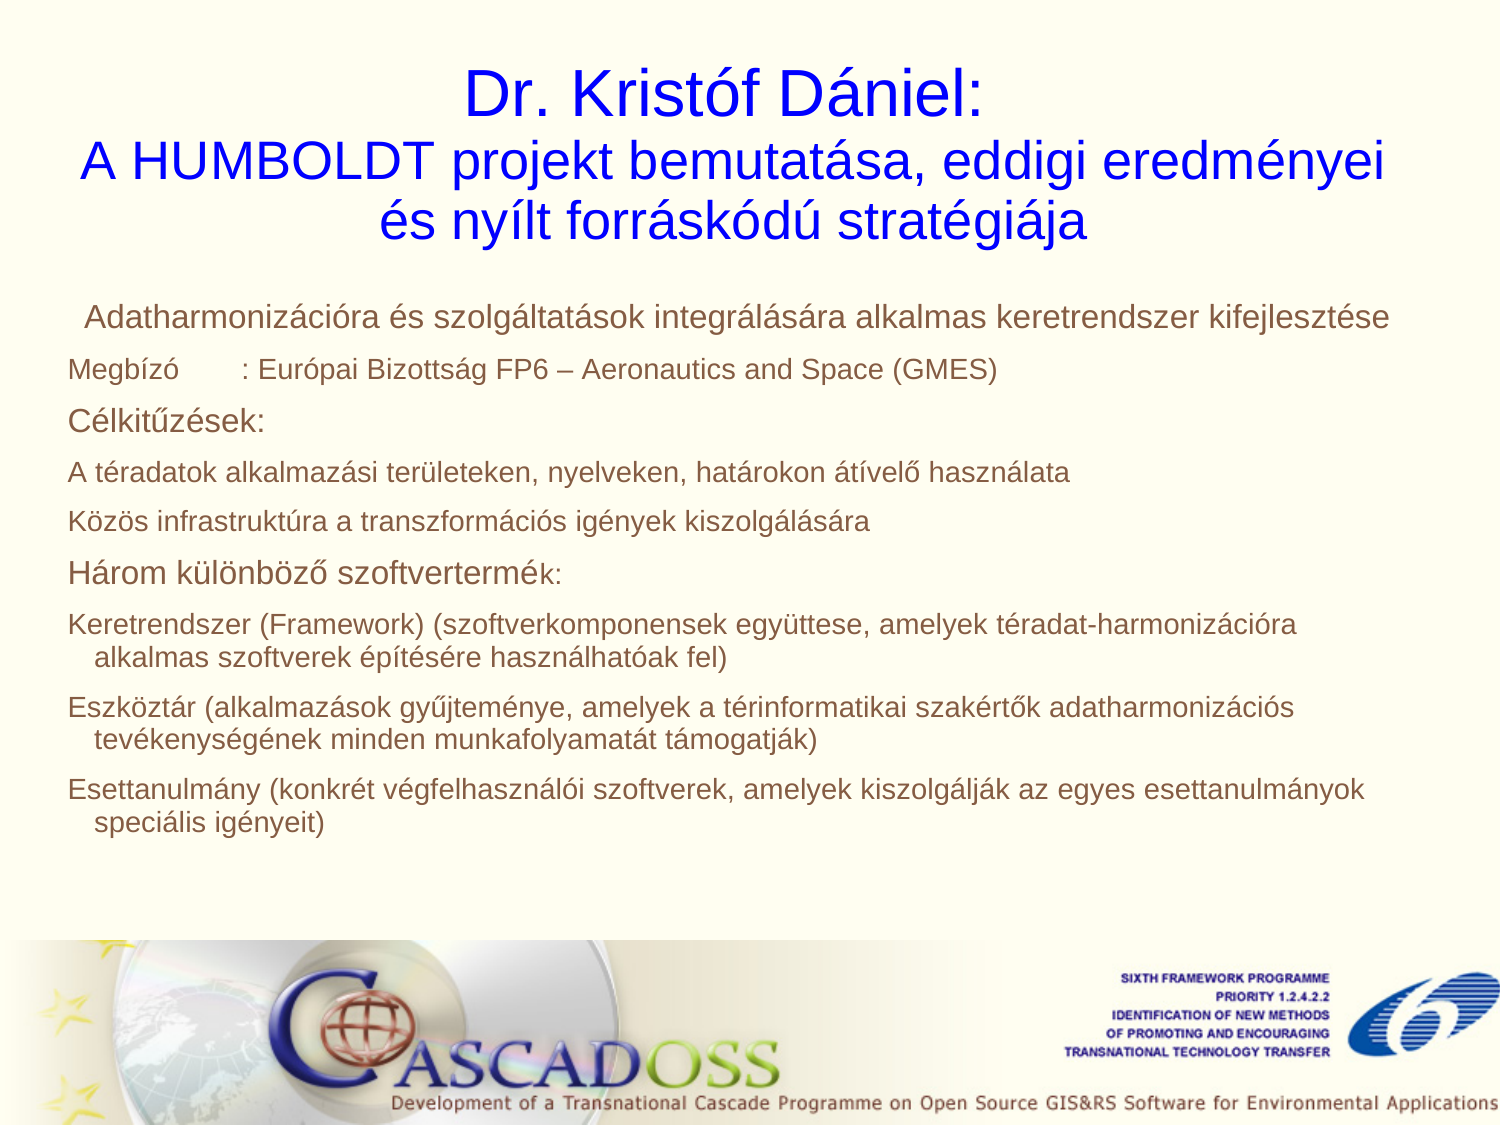

# Dr. Kristóf Dániel: A HUMBOLDT projekt bemutatása, eddigi eredményei és nyílt forráskódú stratégiája
Adatharmonizációra és szolgáltatások integrálására alkalmas keretrendszer kifejlesztése
Megbízó	: Európai Bizottság FP6 – Aeronautics and Space (GMES)
Célkitűzések:
A téradatok alkalmazási területeken, nyelveken, határokon átívelő használata
Közös infrastruktúra a transzformációs igények kiszolgálására
Három különböző szoftvertermék:
Keretrendszer (Framework) (szoftverkomponensek együttese, amelyek téradat-harmonizációra alkalmas szoftverek építésére használhatóak fel)
Eszköztár (alkalmazások gyűjteménye, amelyek a térinformatikai szakértők adatharmonizációs tevékenységének minden munkafolyamatát támogatják)
Esettanulmány (konkrét végfelhasználói szoftverek, amelyek kiszolgálják az egyes esettanulmányok speciális igényeit)